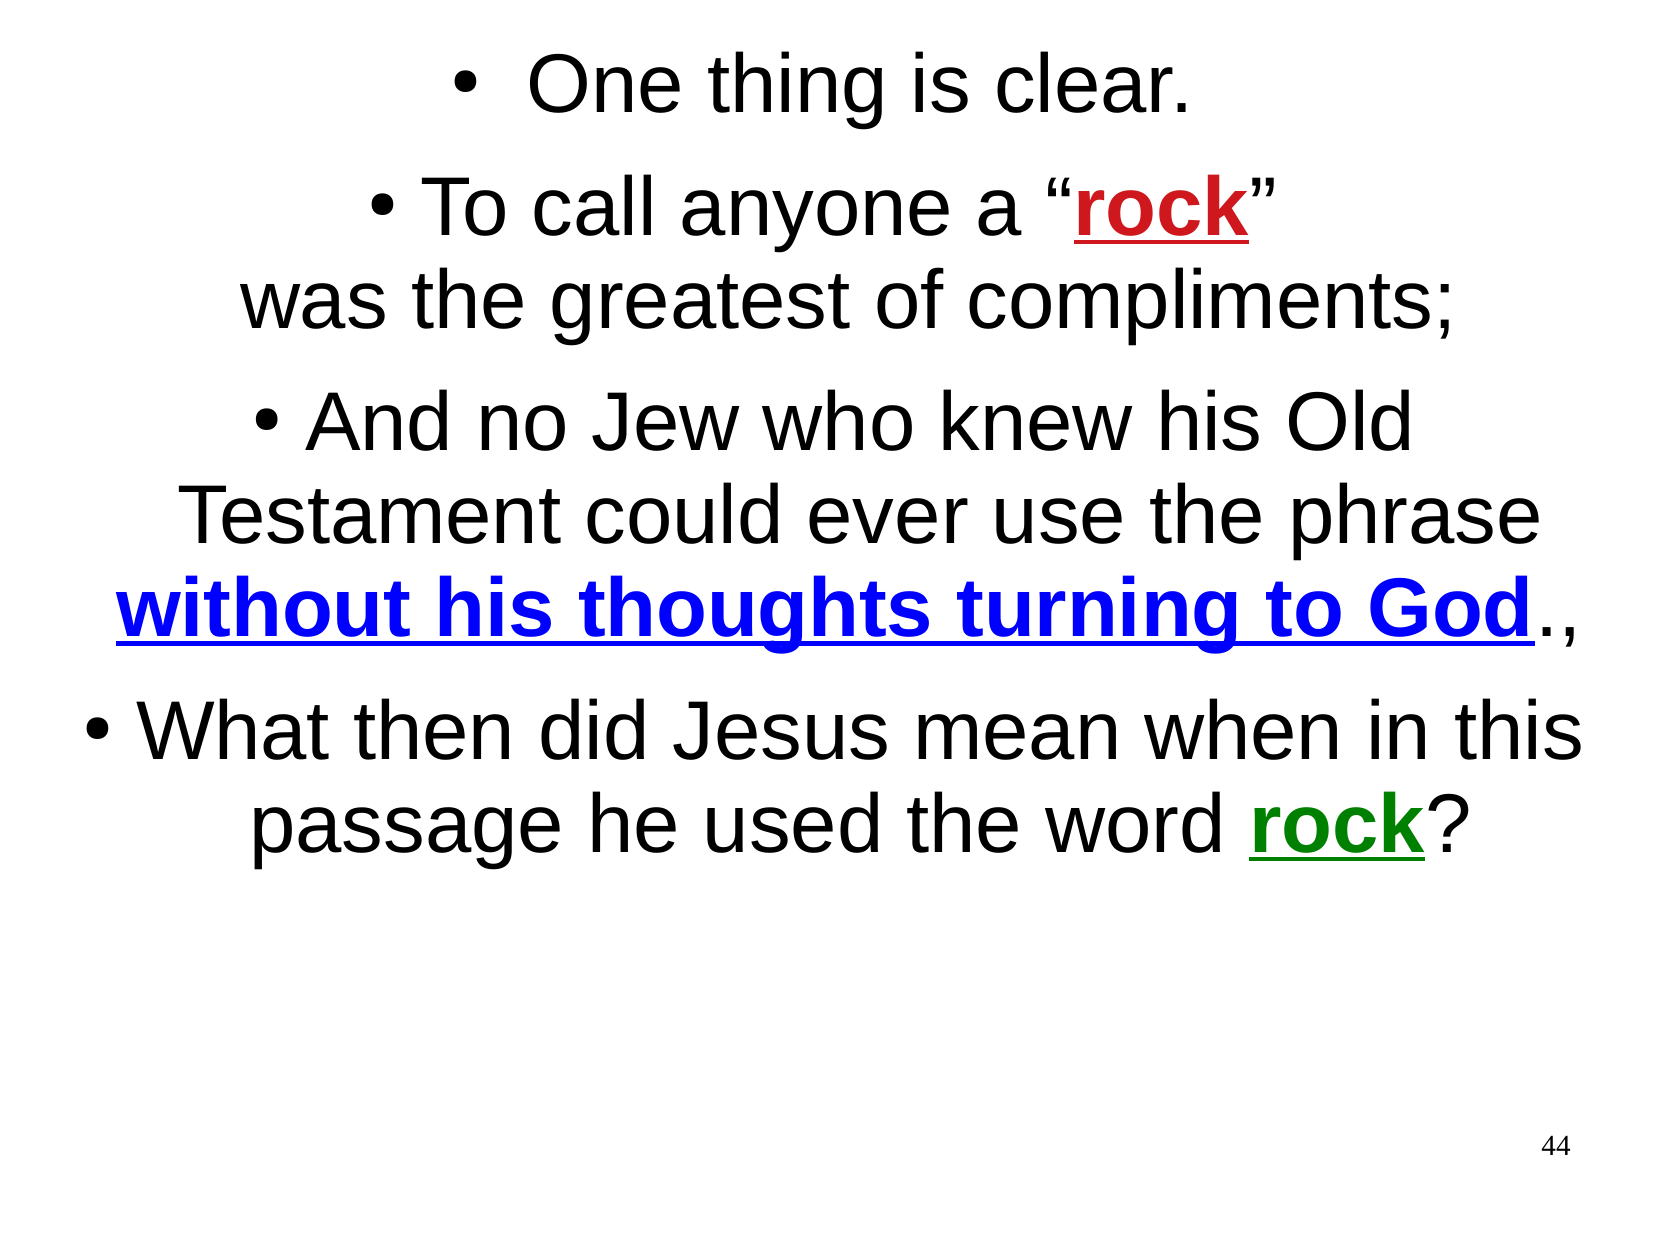

# One thing is clear.
To call anyone a “rock”
was the greatest of compliments;
And no Jew who knew his Old Testament could ever use the phrase without his thoughts turning to God.,
What then did Jesus mean when in this passage he used the word rock?
44